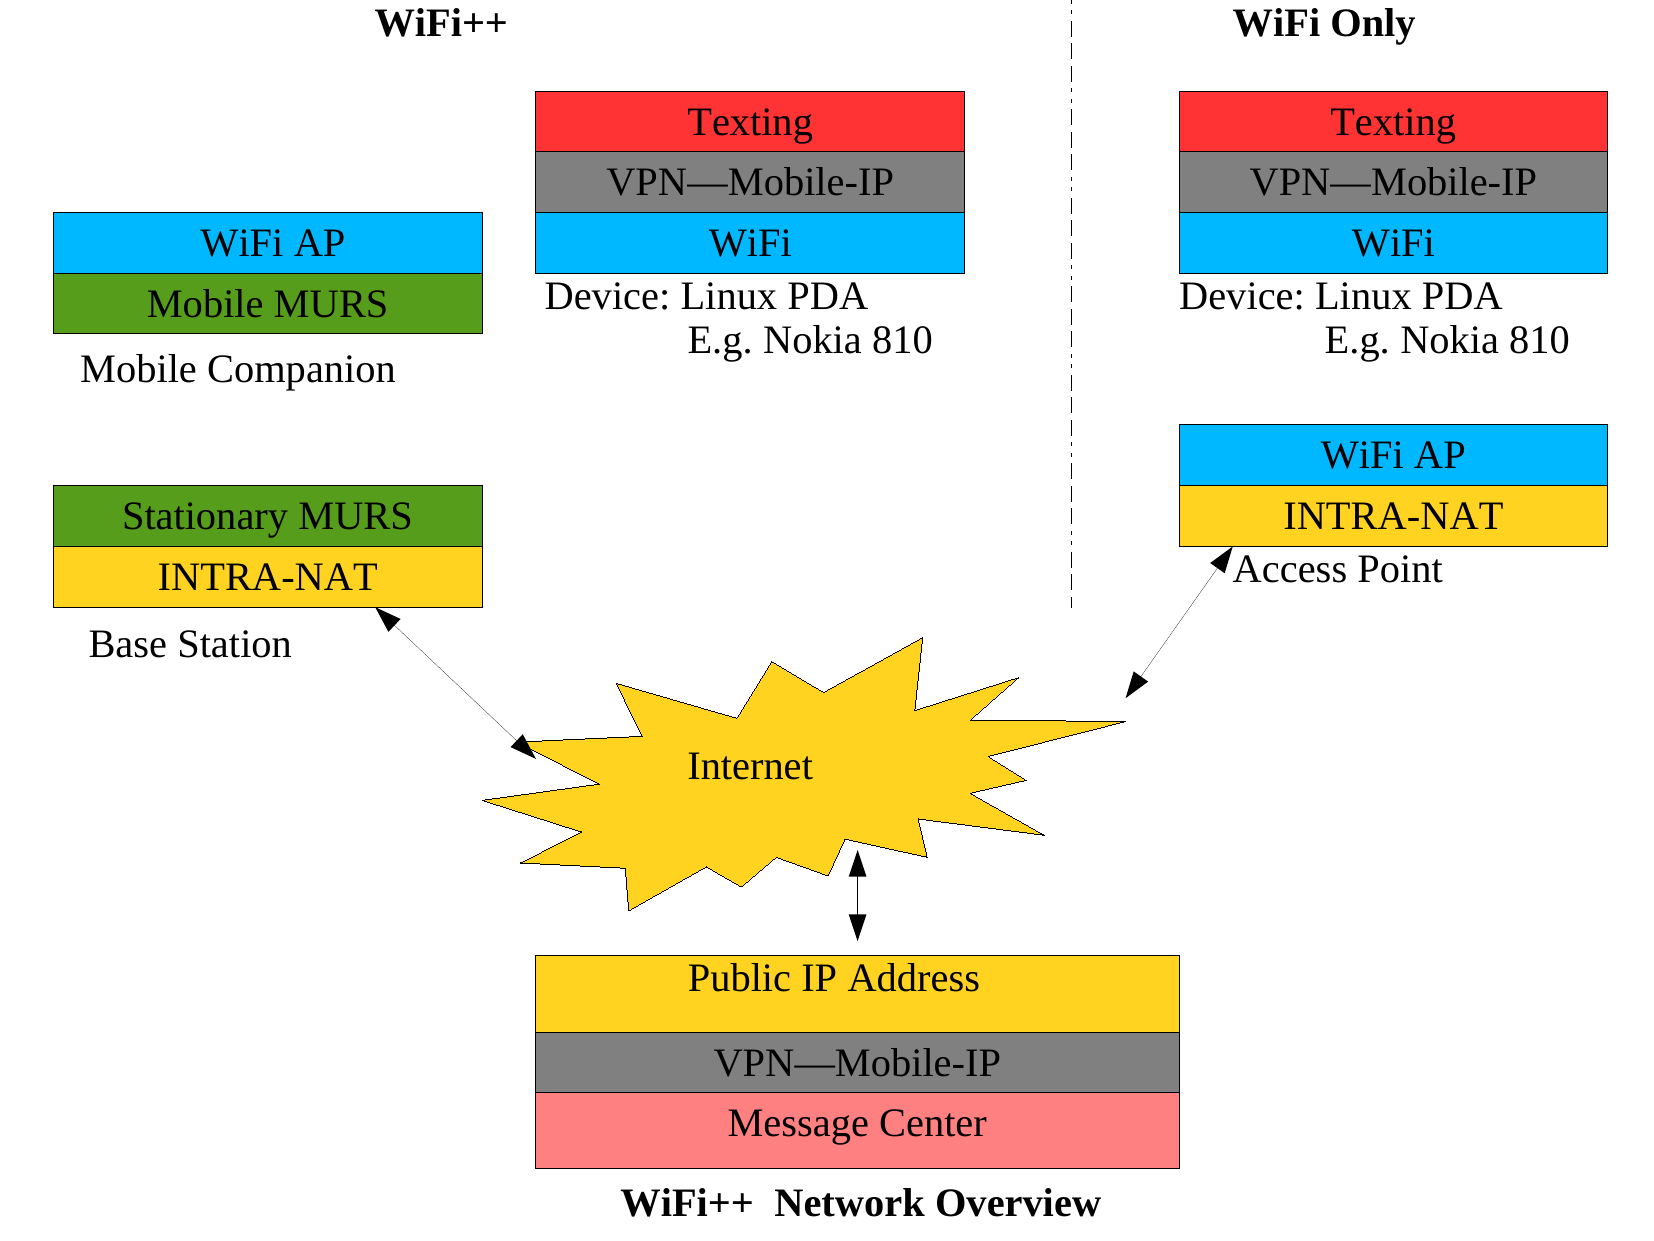

WiFi++
WiFi Only
Texting
Texting
VPN—Mobile-IP
VPN—Mobile-IP
 WiFi AP
WiFi
WiFi
Mobile MURS
Device: Linux PDA
	E.g. Nokia 810
Device: Linux PDA
	E.g. Nokia 810
Mobile Companion
WiFi AP
Stationary MURS
INTRA-NAT
INTRA-NAT
Access Point
Base Station
Internet
Public IP Address
VPN—Mobile-IP
Message Center
WiFi++ Network Overview